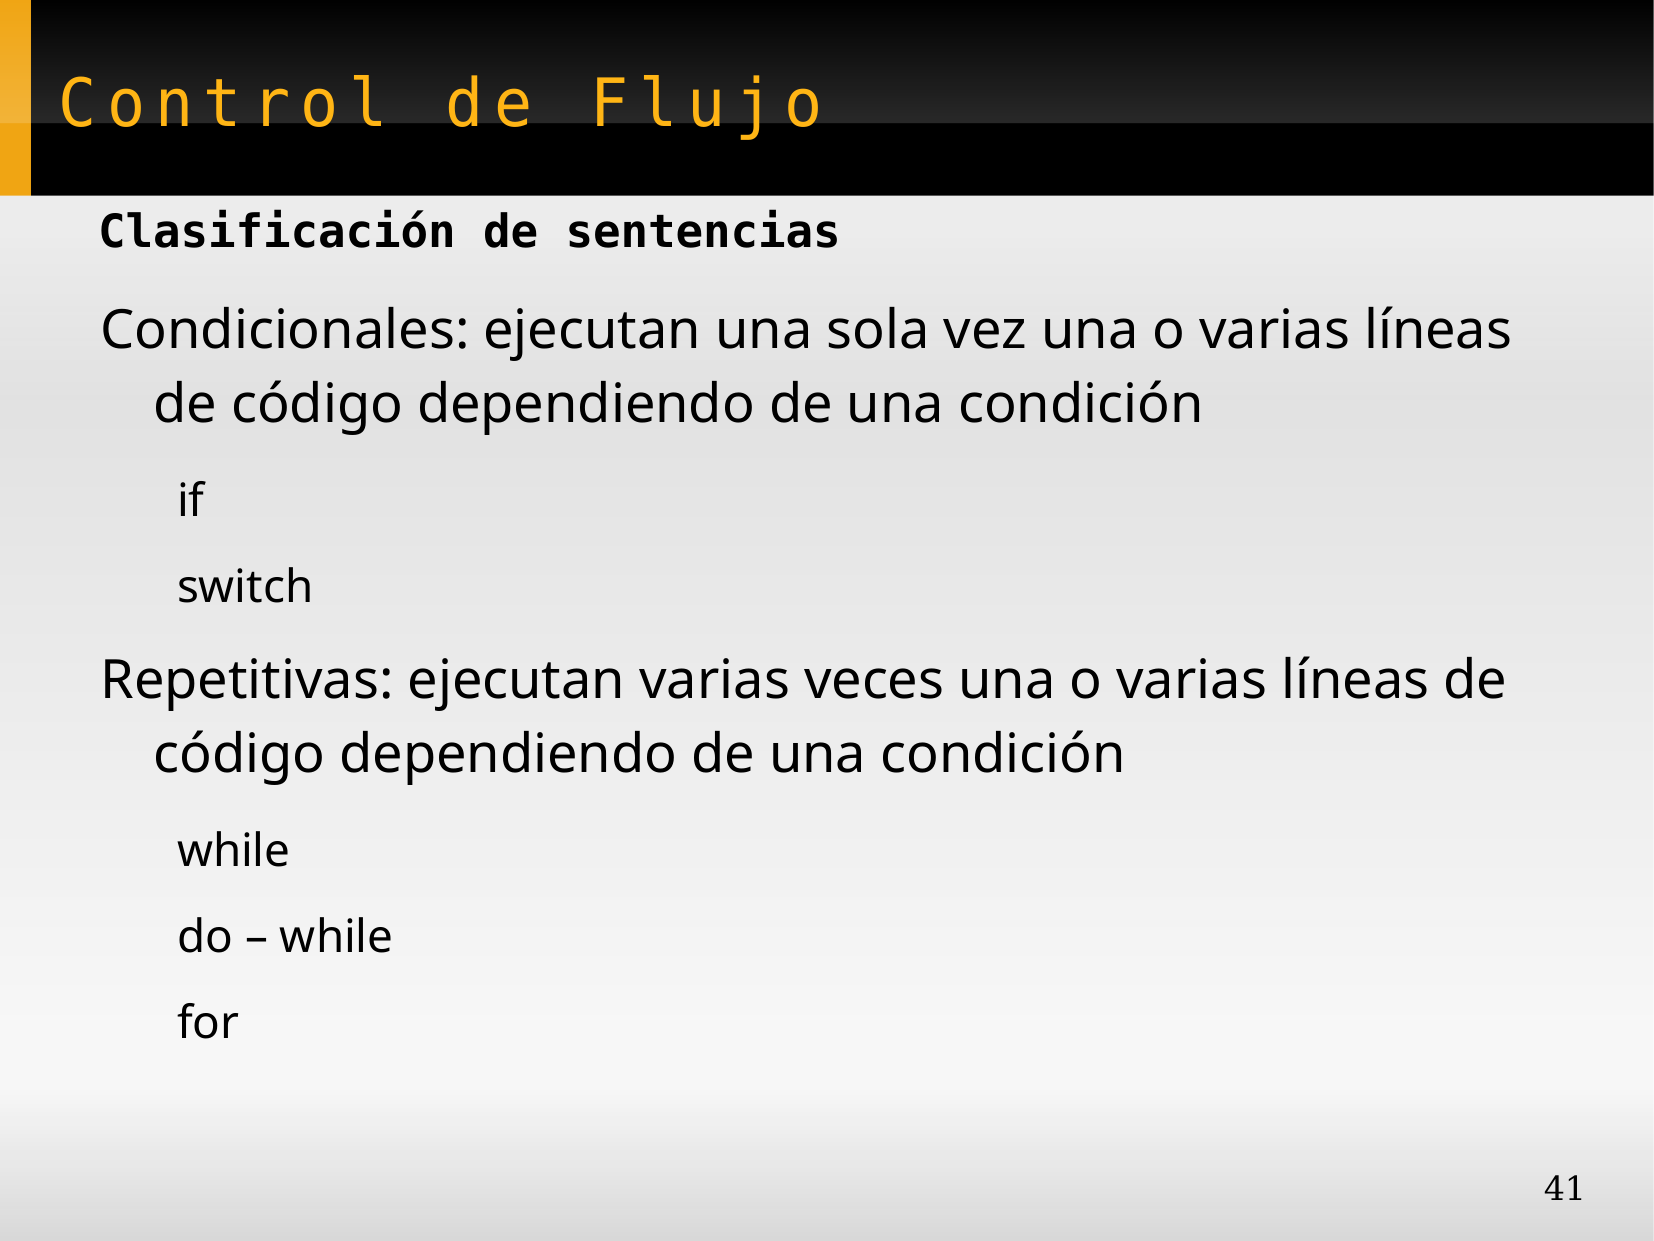

# Control de Flujo
Clasificación de sentencias
Condicionales: ejecutan una sola vez una o varias líneas de código dependiendo de una condición
if
switch
Repetitivas: ejecutan varias veces una o varias líneas de código dependiendo de una condición
while
do – while
for
41